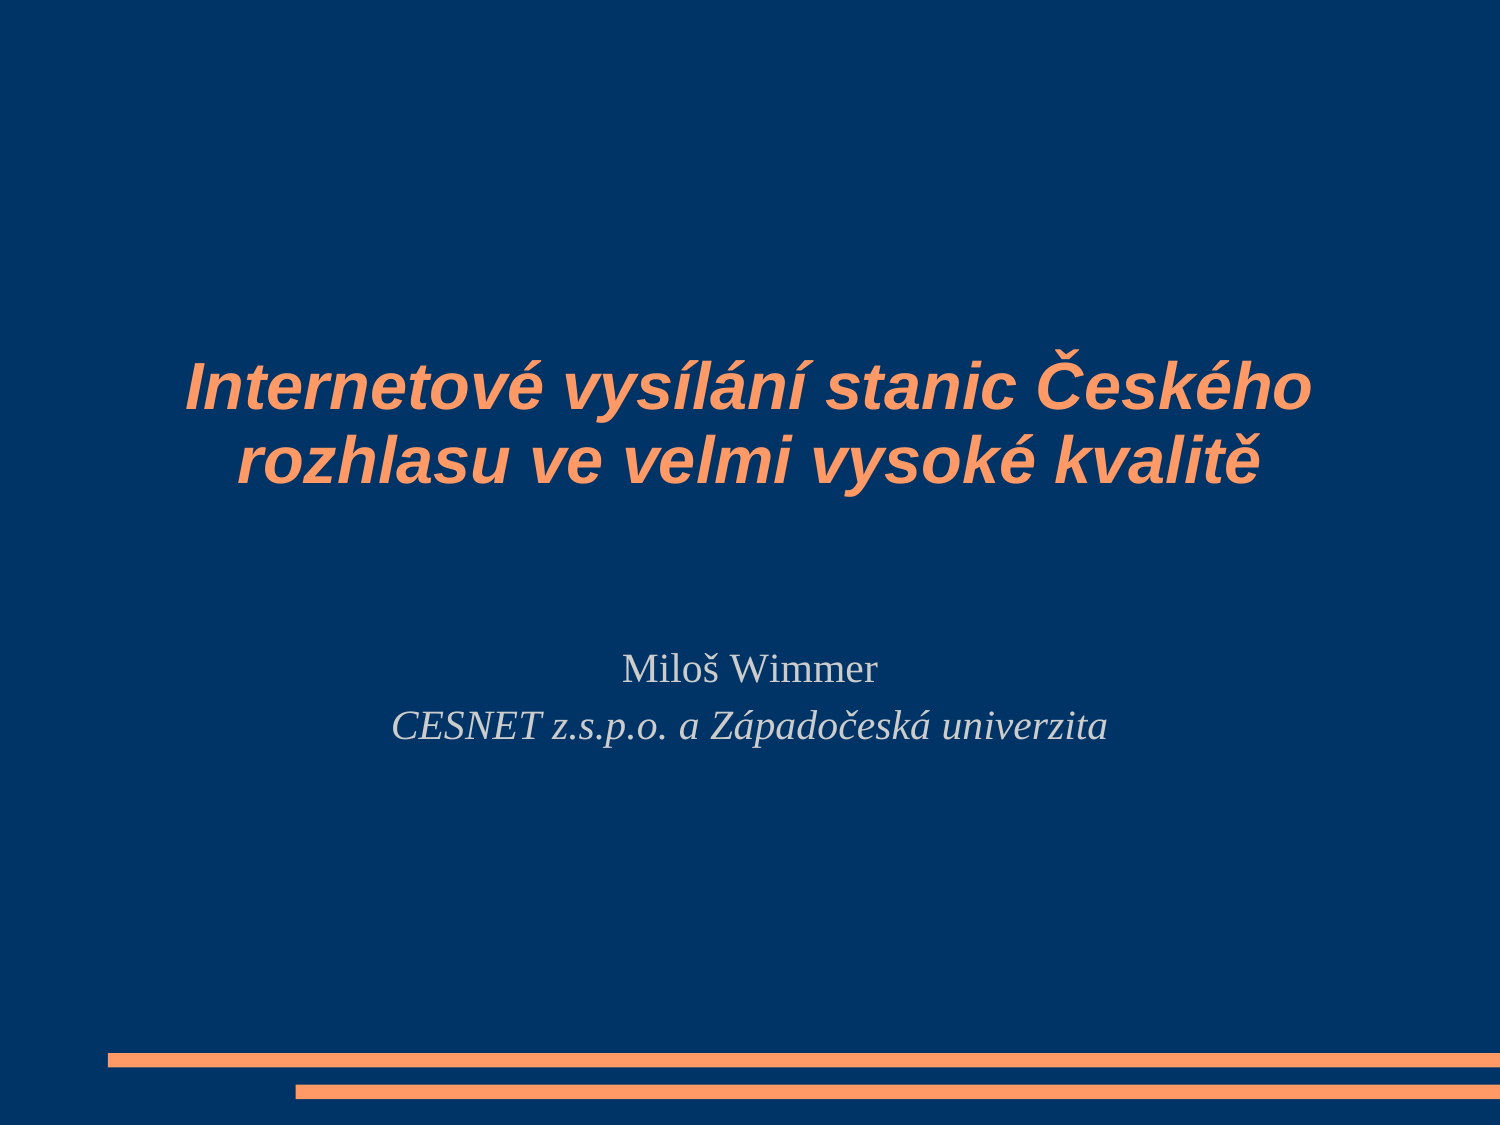

# Internetové vysílání stanic Českého rozhlasu ve velmi vysoké kvalitě
Miloš Wimmer
CESNET z.s.p.o. a Západočeská univerzita